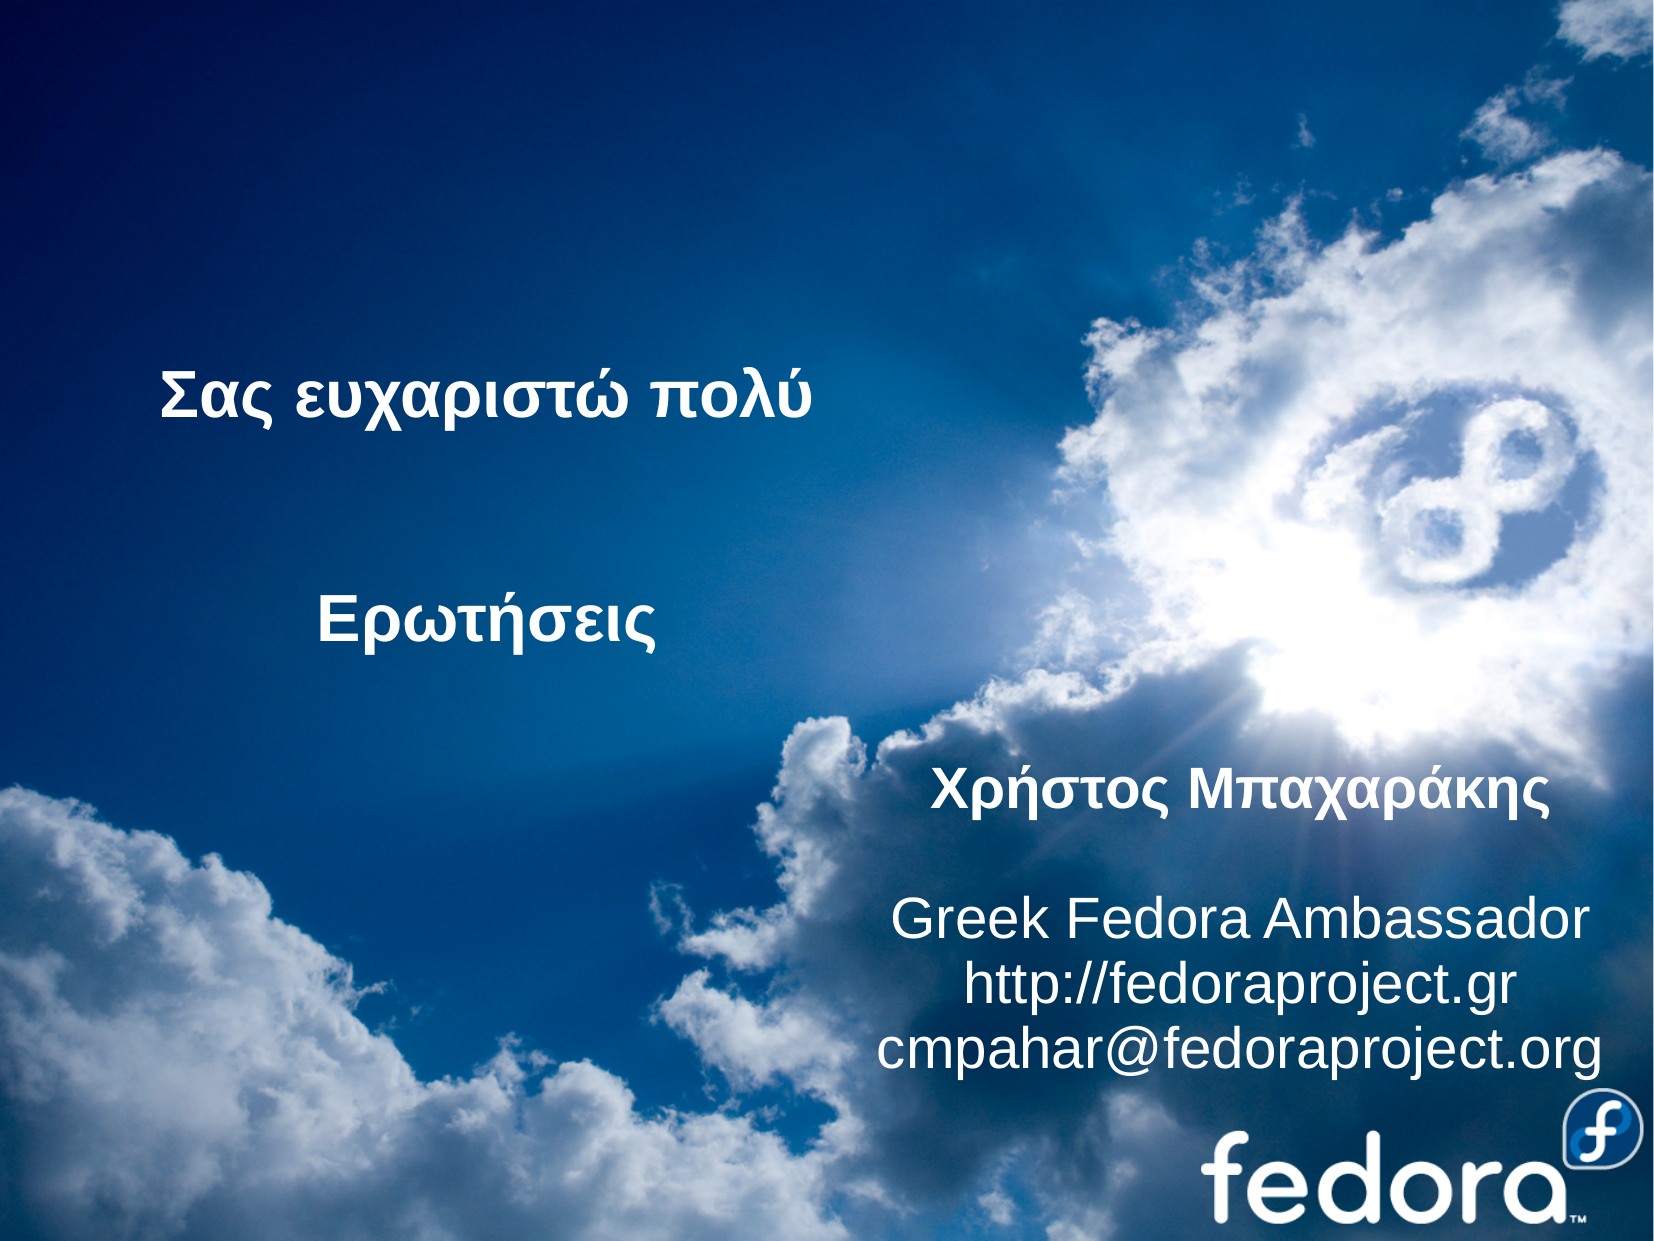

# Σας ευχαριστώ πολύ
Ερωτήσεις
Χρήστος Μπαχαράκης
Greek Fedora Ambassador
http://fedoraproject.gr
cmpahar@fedoraproject.org